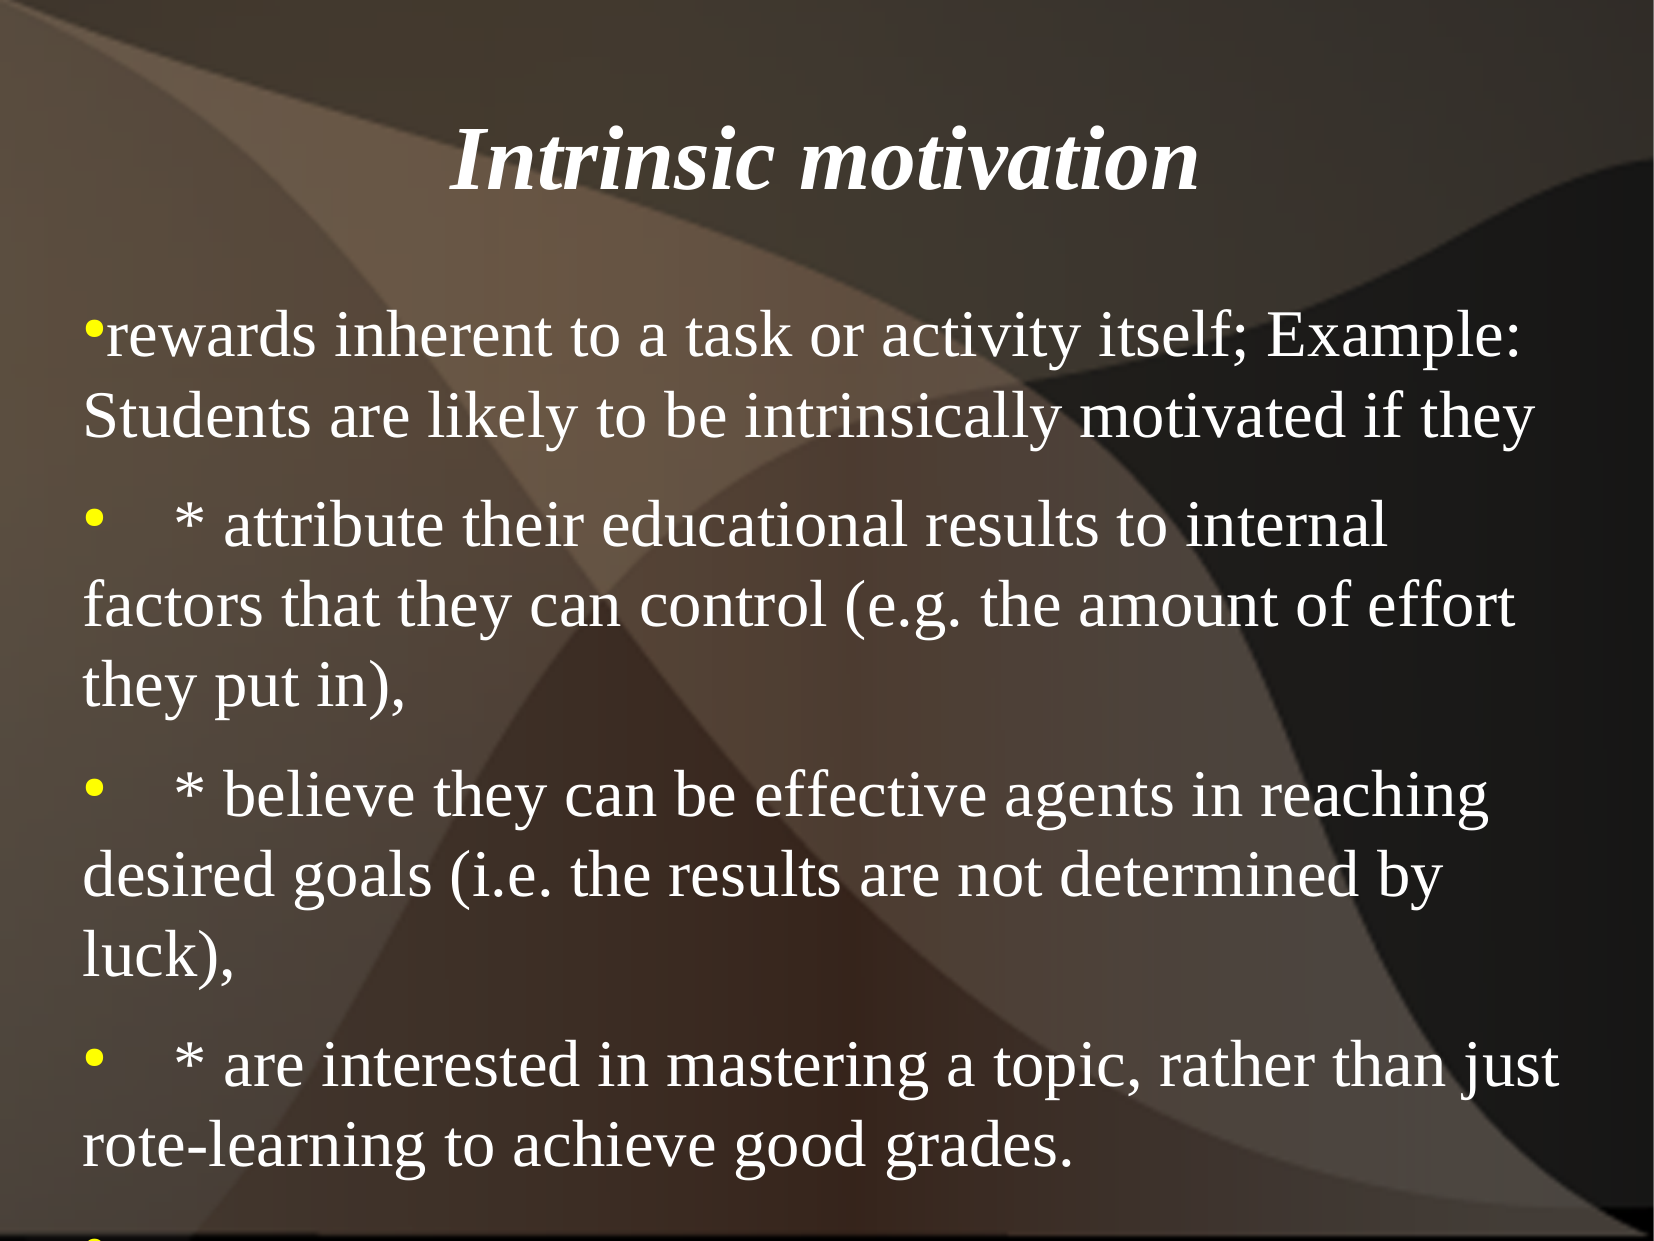

# Intrinsic motivation
rewards inherent to a task or activity itself; Example: Students are likely to be intrinsically motivated if they
 * attribute their educational results to internal factors that they can control (e.g. the amount of effort they put in),
 * believe they can be effective agents in reaching desired goals (i.e. the results are not determined by luck),
 * are interested in mastering a topic, rather than just rote-learning to achieve good grades.